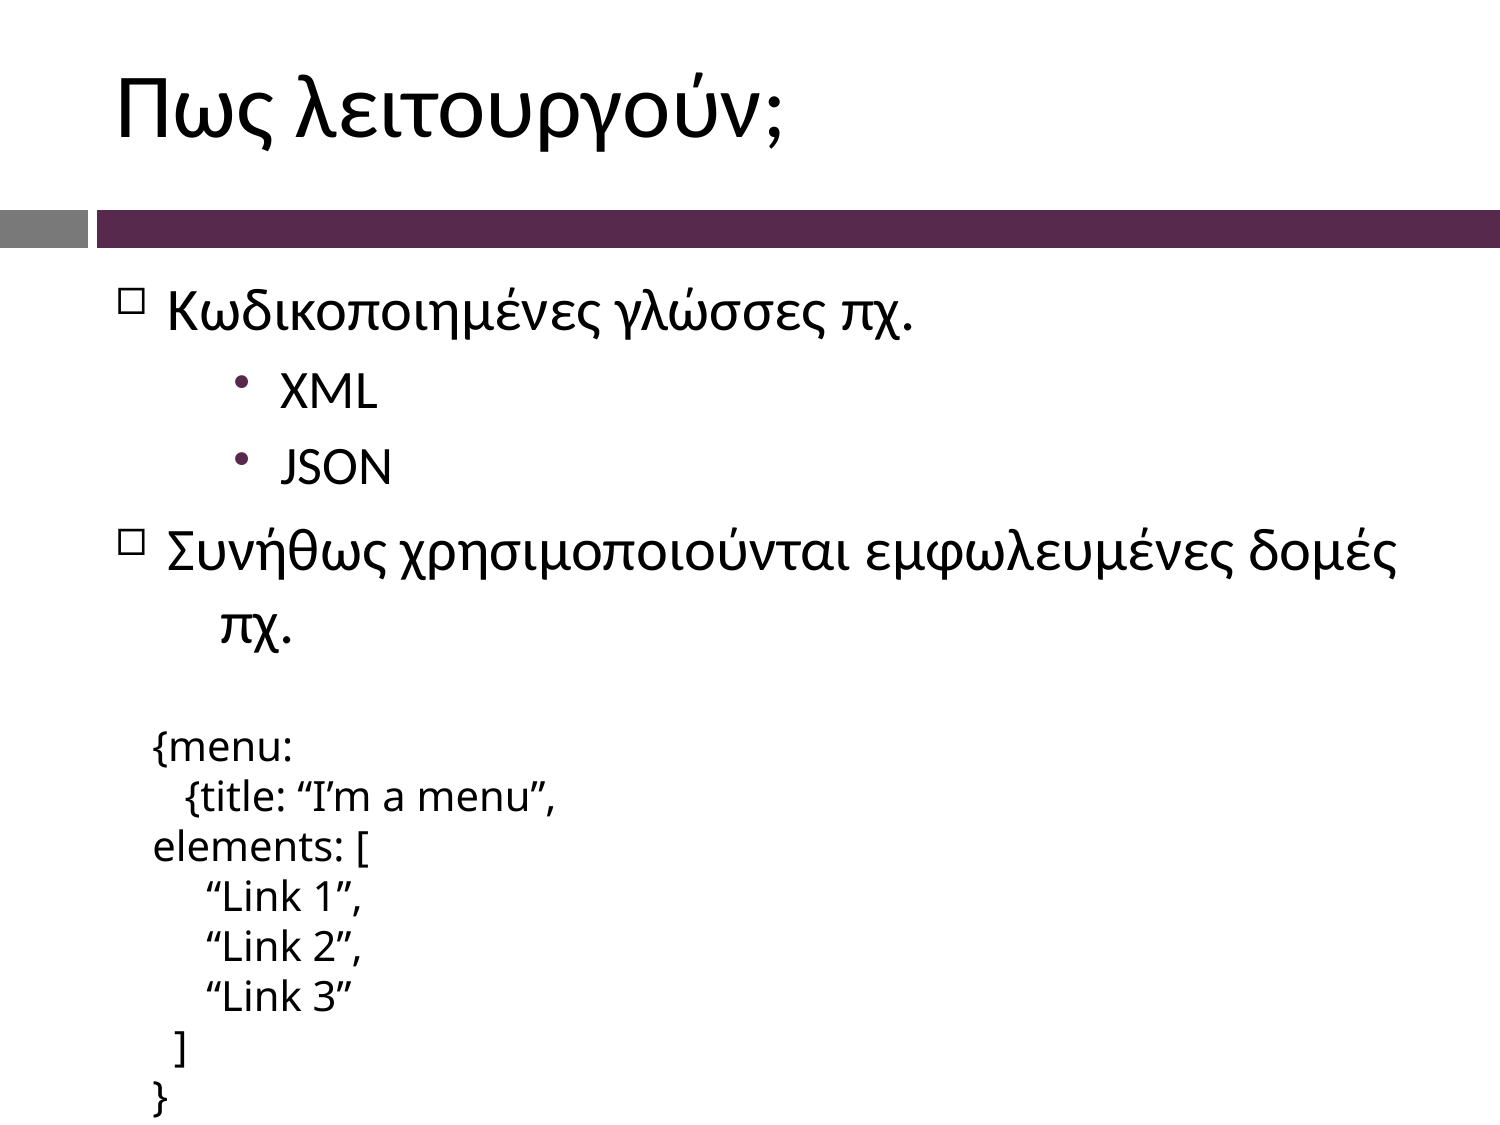

# Πως λειτουργούν;
Κωδικοποιημένες γλώσσες πχ.
XML
JSON
Συνήθως χρησιμοποιούνται εμφωλευμένες δομές πχ.
{menu:
 {title: “I’m a menu”, elements: [
 “Link 1”,
 “Link 2”,
 “Link 3”
 ]
}